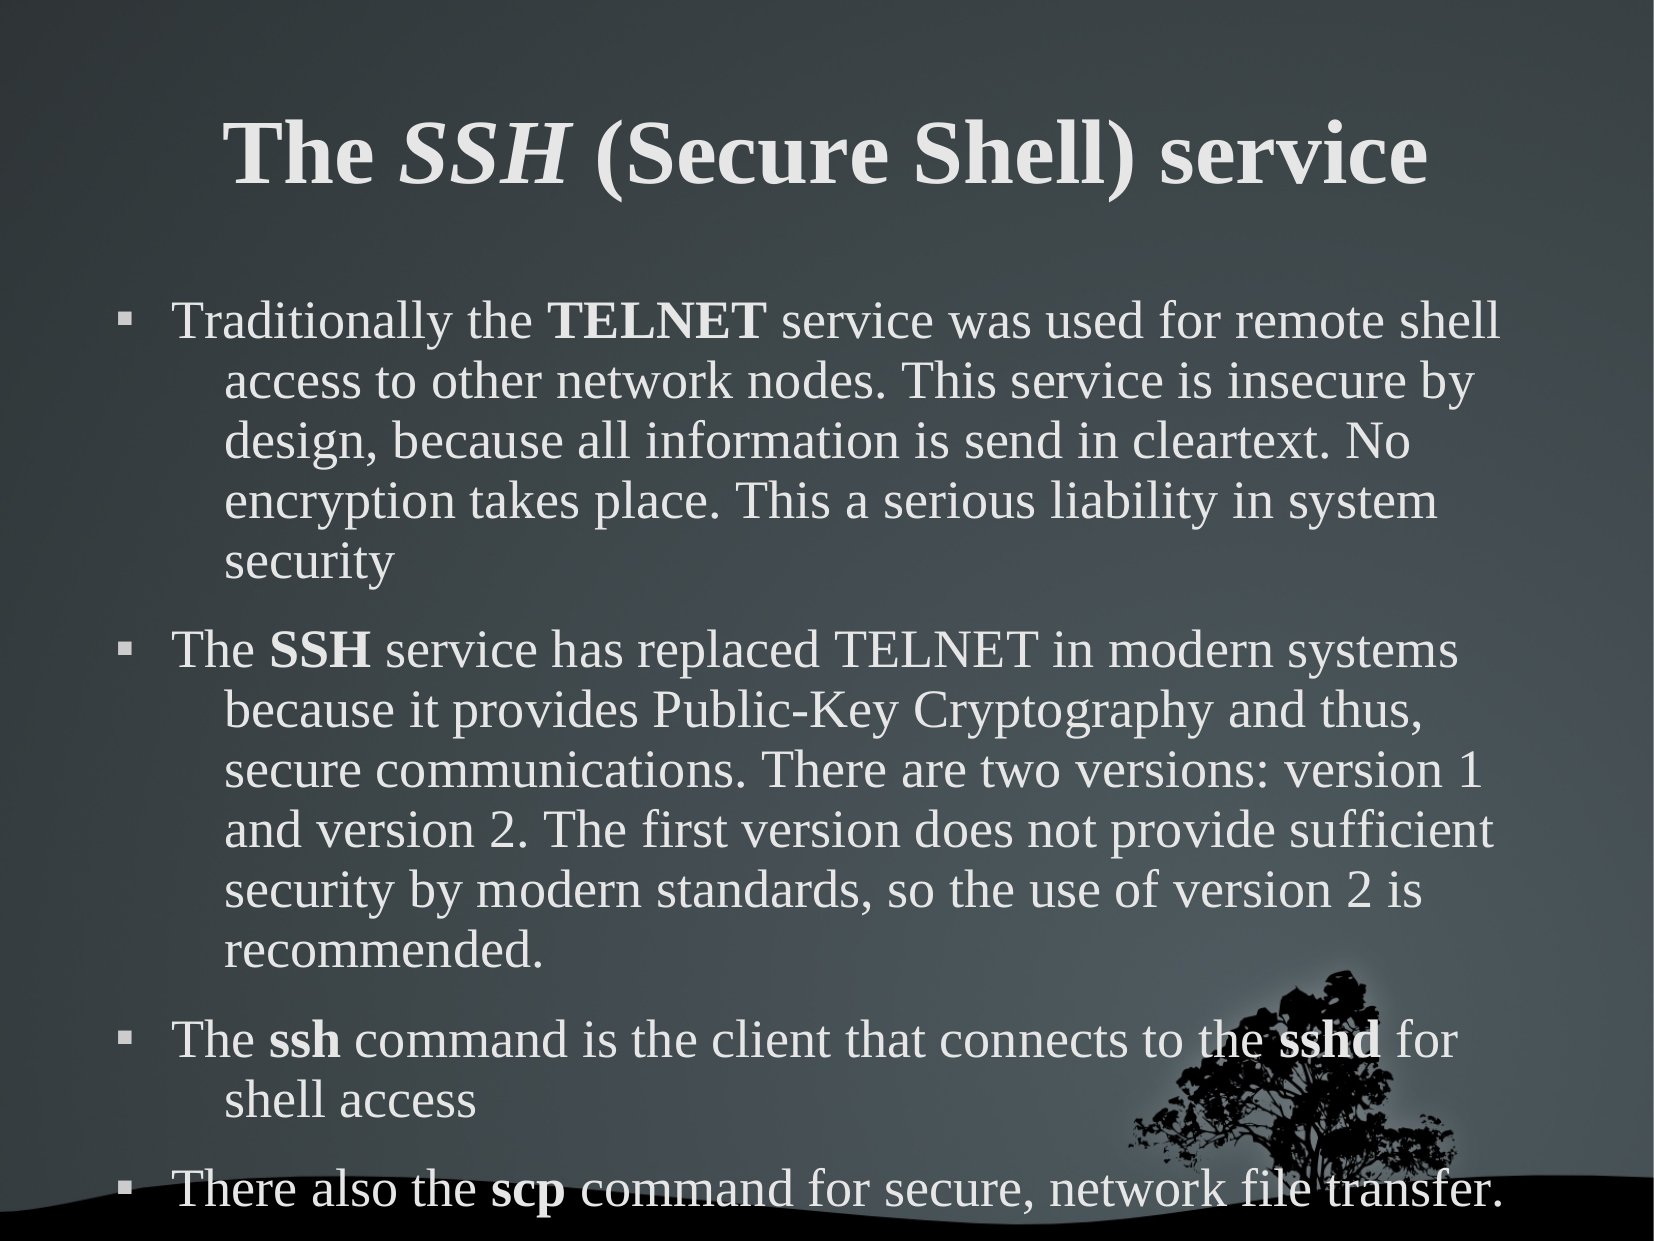

# The SSH (Secure Shell) service
Traditionally the TELNET service was used for remote shell access to other network nodes. This service is insecure by design, because all information is send in cleartext. No encryption takes place. This a serious liability in system security
The SSH service has replaced TELNET in modern systems because it provides Public-Key Cryptography and thus, secure communications. There are two versions: version 1 and version 2. The first version does not provide sufficient security by modern standards, so the use of version 2 is recommended.
The ssh command is the client that connects to the sshd for shell access
There also the scp command for secure, network file transfer.